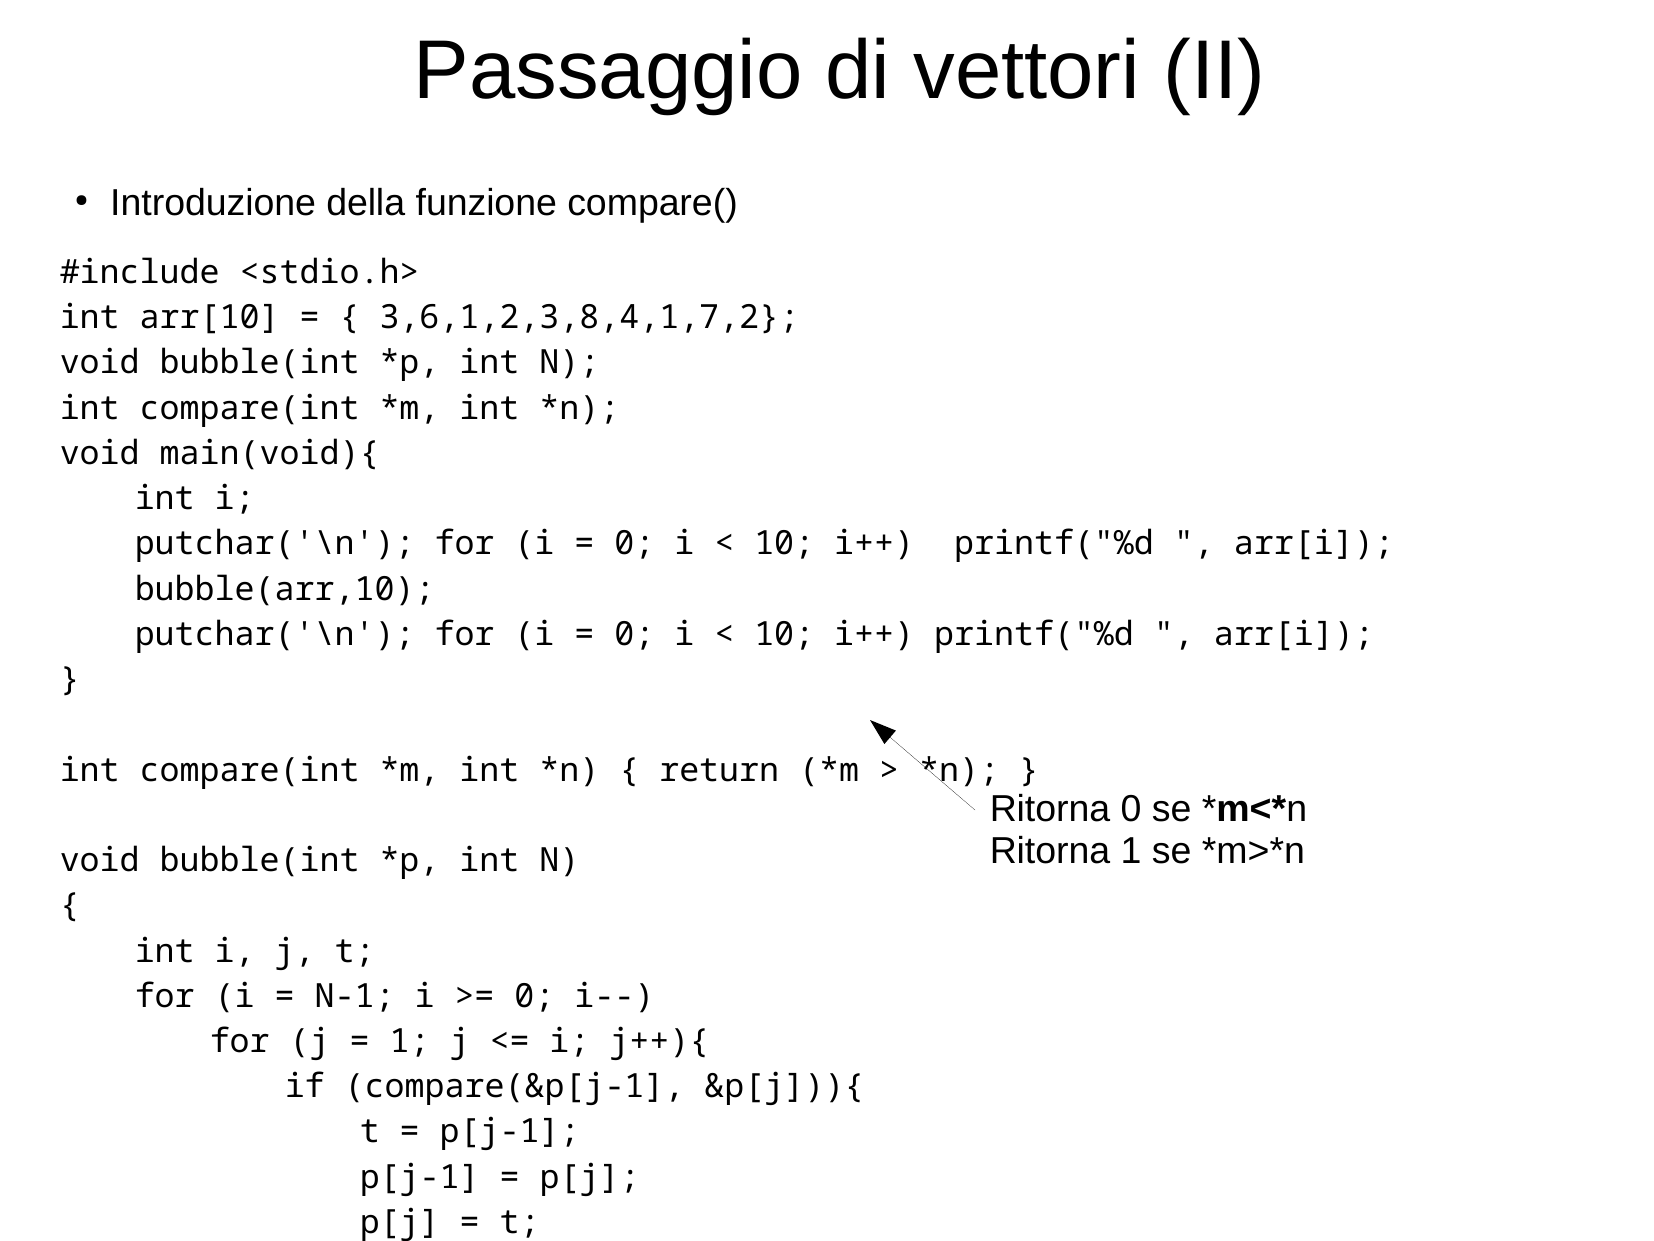

# Passaggio di vettori (II)
Introduzione della funzione compare()
#include <stdio.h>
int arr[10] = { 3,6,1,2,3,8,4,1,7,2};
void bubble(int *p, int N);
int compare(int *m, int *n);
void main(void){
	int i;
	putchar('\n'); for (i = 0; i < 10; i++) printf("%d ", arr[i]);
	bubble(arr,10);
	putchar('\n'); for (i = 0; i < 10; i++) printf("%d ", arr[i]);
}
int compare(int *m, int *n) { return (*m > *n); }
void bubble(int *p, int N)
{
	int i, j, t;
	for (i = N-1; i >= 0; i--)
		for (j = 1; j <= i; j++){
			if (compare(&p[j-1], &p[j])){
				t = p[j-1];
				p[j-1] = p[j];
				p[j] = t;
			}
		}
}
Ritorna 0 se *m<*n
Ritorna 1 se *m>*n